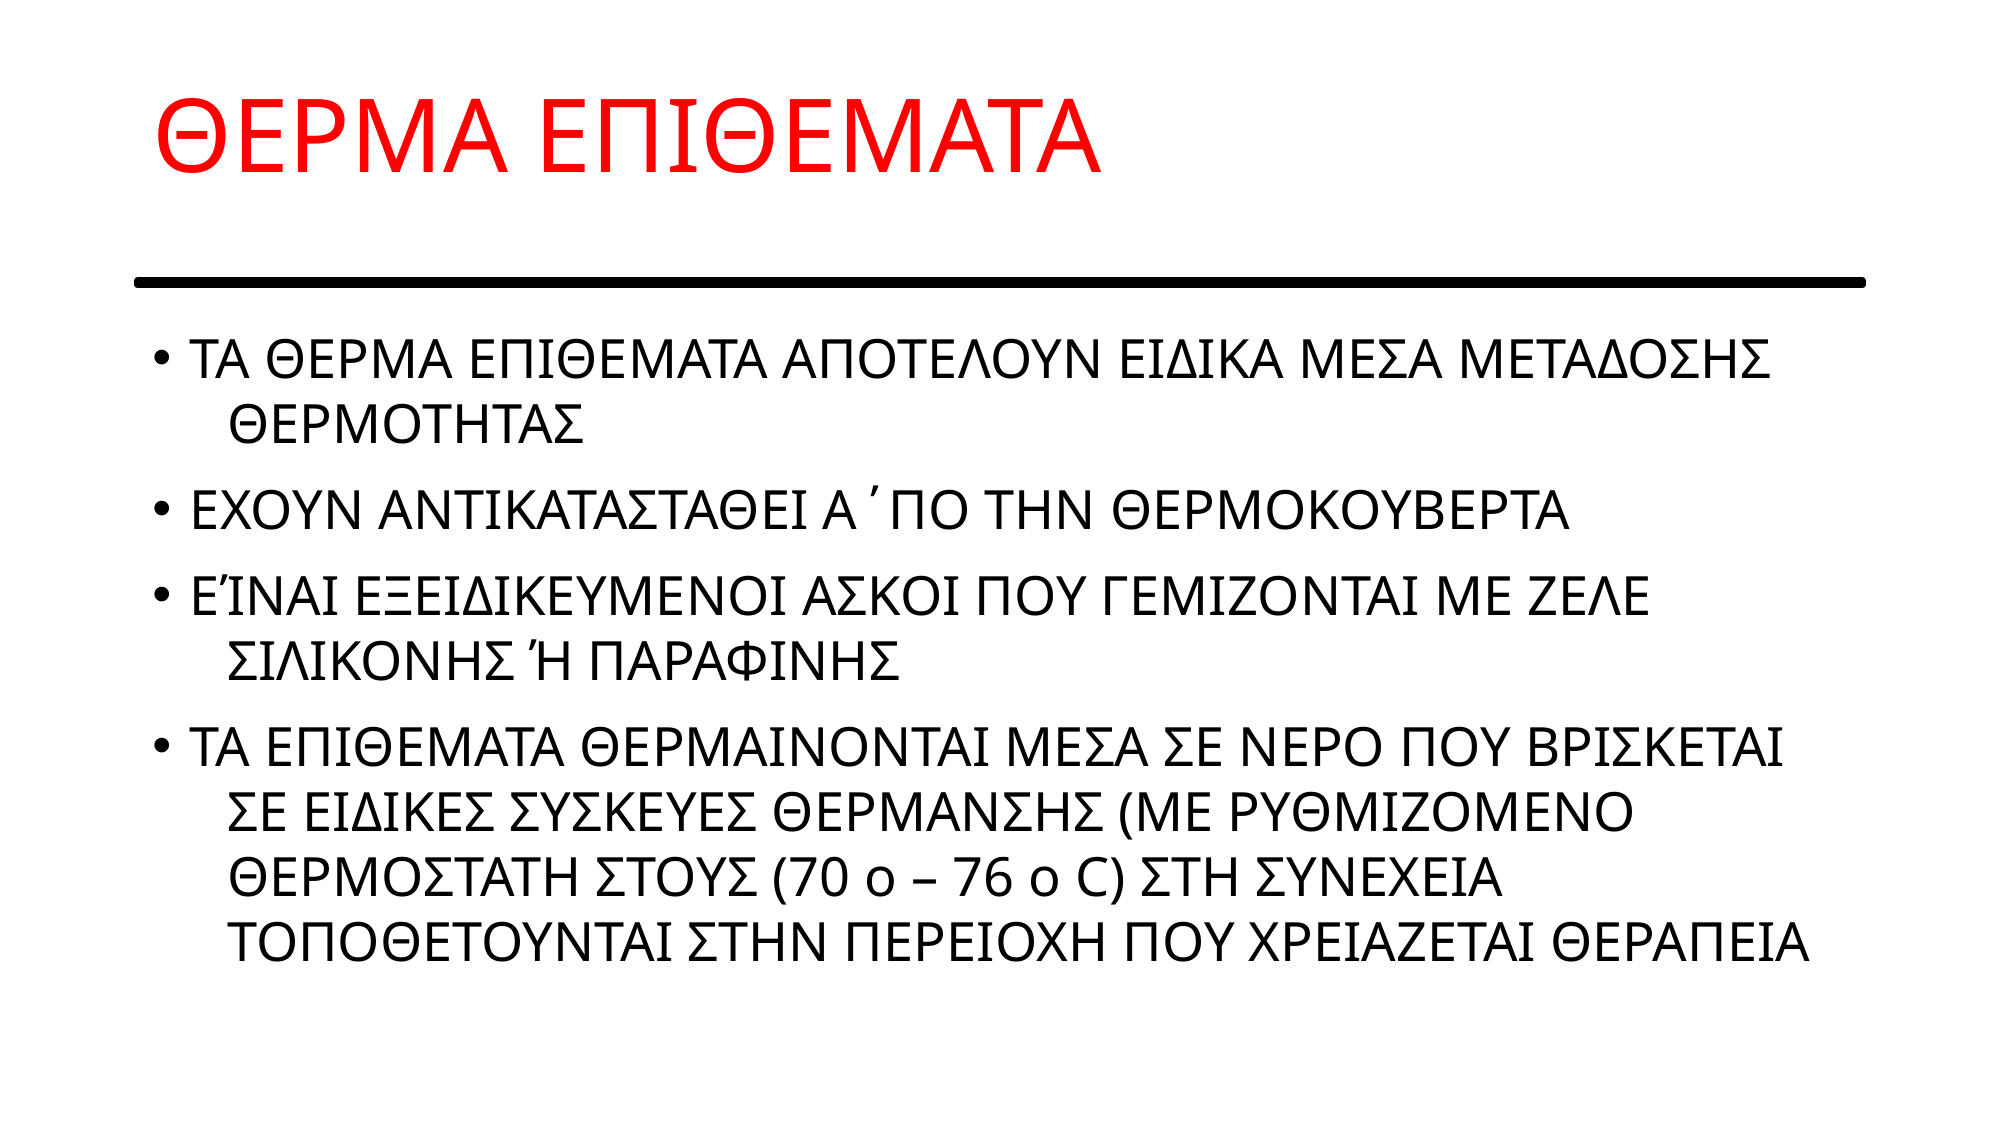

# ΘΕΡΜΑ ΕΠΙΘΕΜΑΤΑ
ΤΑ ΘΕΡΜΑ ΕΠΙΘΕΜΑΤΑ ΑΠΟΤΕΛΟΥΝ ΕΙΔΙΚΑ ΜΕΣΑ ΜΕΤΑΔΟΣΗΣ ΘΕΡΜΟΤΗΤΑΣ
ΕΧΟΥΝ ΑΝΤΙΚΑΤΑΣΤΑΘΕΙ Α΄ΠΟ ΤΗΝ ΘΕΡΜΟΚΟΥΒΕΡΤΑ
ΕΊΝΑΙ ΕΞΕΙΔΙΚΕΥΜΕΝΟΙ ΑΣΚΟΙ ΠΟΥ ΓΕΜΙΖΟΝΤΑΙ ΜΕ ΖΕΛΕ ΣΙΛΙΚΟΝΗΣ Ή ΠΑΡΑΦΙΝΗΣ
ΤΑ ΕΠΙΘΕΜΑΤΑ ΘΕΡΜΑΙΝΟΝΤΑΙ ΜΕΣΑ ΣΕ ΝΕΡΟ ΠΟΥ ΒΡΙΣΚΕΤΑΙ ΣΕ ΕΙΔΙΚΕΣ ΣΥΣΚΕΥΕΣ ΘΕΡΜΑΝΣΗΣ (ΜΕ ΡΥΘΜΙΖΟΜΕΝΟ ΘΕΡΜΟΣΤΑΤΗ ΣΤΟΥΣ (70 ο – 76 ο C) ΣΤΗ ΣΥΝΕΧΕΙΑ ΤΟΠΟΘΕΤΟΥΝΤΑΙ ΣΤΗΝ ΠΕΡΕΙΟΧΗ ΠΟΥ ΧΡΕΙΑΖΕΤΑΙ ΘΕΡΑΠΕΙΑ